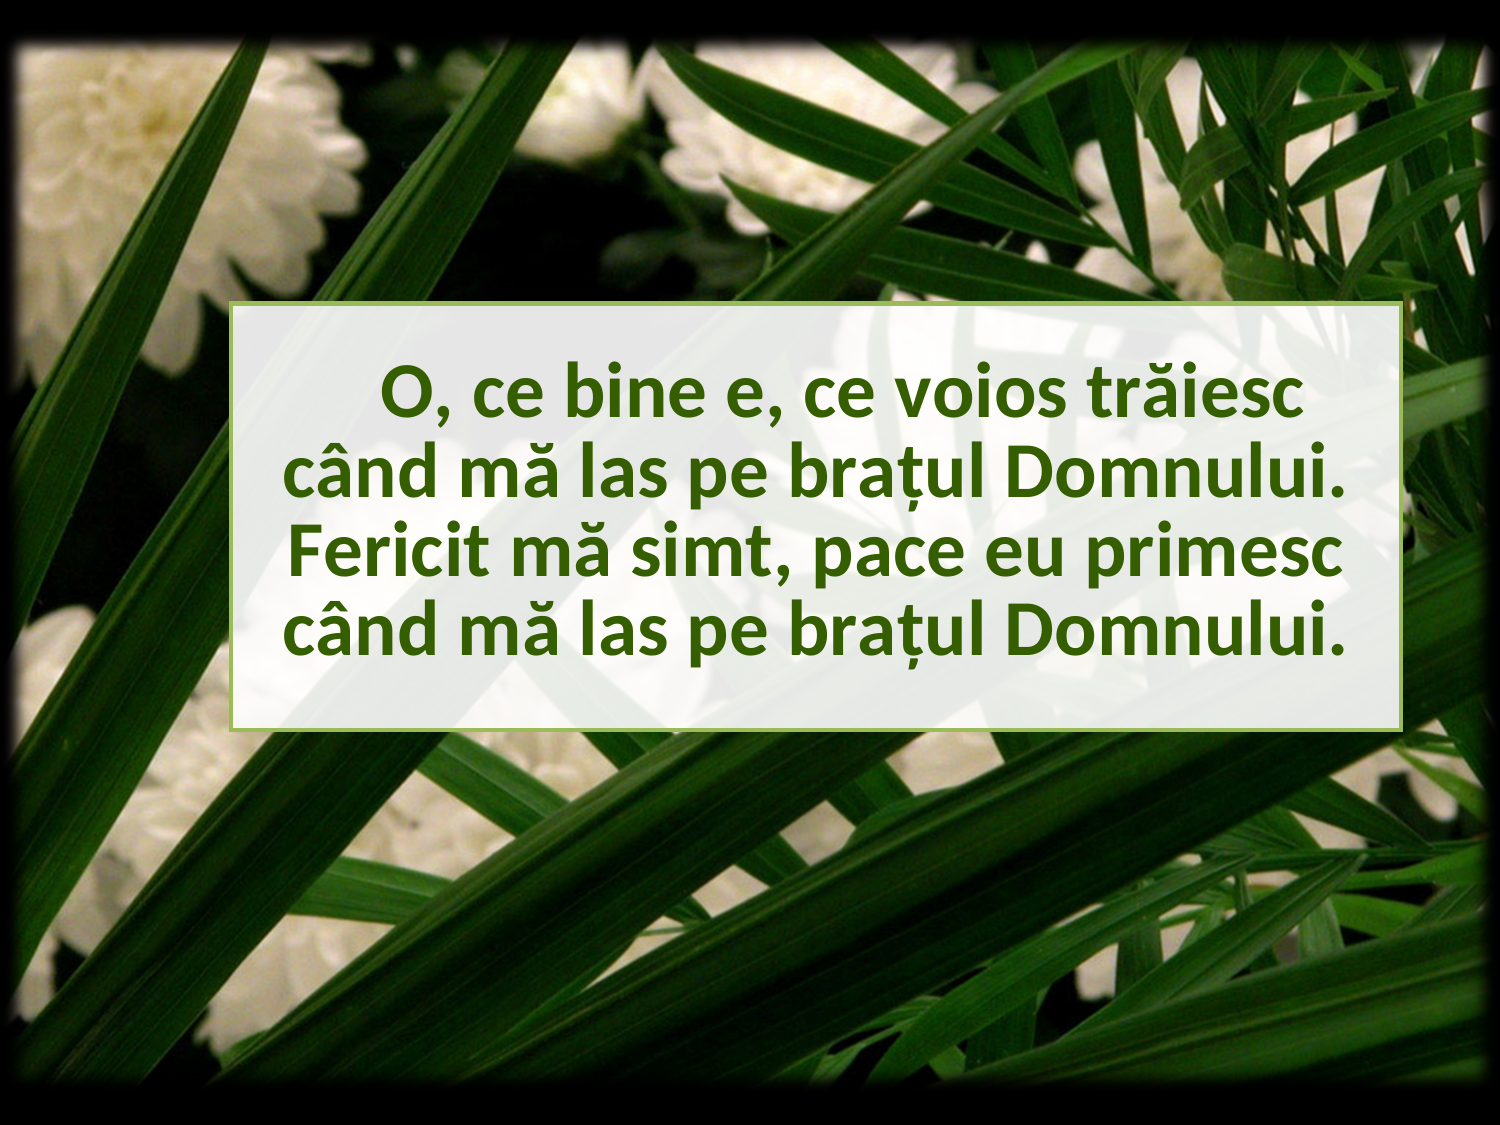

# O, ce bine e, ce voios trăiesc când mă las pe brațul Domnului. Fericit mă simt, pace eu primesc când mă las pe brațul Domnului.